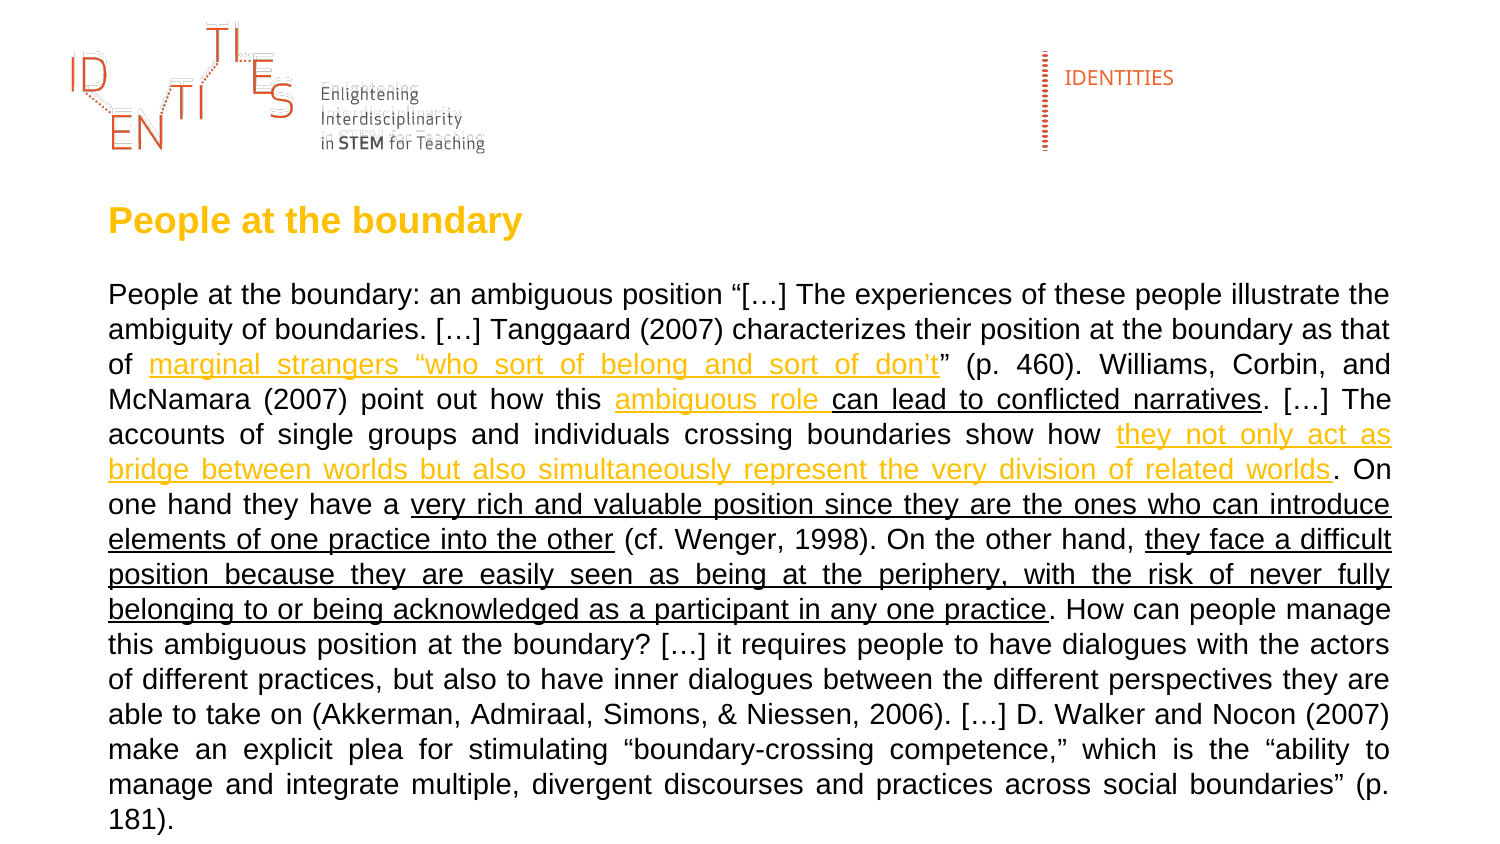

IDENTITIES
People at the boundary
People at the boundary: an ambiguous position “[…] The experiences of these people illustrate the ambiguity of boundaries. […] Tanggaard (2007) characterizes their position at the boundary as that of marginal strangers “who sort of belong and sort of don’t” (p. 460). Williams, Corbin, and McNamara (2007) point out how this ambiguous role can lead to conflicted narratives. […] The accounts of single groups and individuals crossing boundaries show how they not only act as bridge between worlds but also simultaneously represent the very division of related worlds. On one hand they have a very rich and valuable position since they are the ones who can introduce elements of one practice into the other (cf. Wenger, 1998). On the other hand, they face a difficult position because they are easily seen as being at the periphery, with the risk of never fully belonging to or being acknowledged as a participant in any one practice. How can people manage this ambiguous position at the boundary? […] it requires people to have dialogues with the actors of different practices, but also to have inner dialogues between the different perspectives they are able to take on (Akkerman, Admiraal, Simons, & Niessen, 2006). […] D. Walker and Nocon (2007) make an explicit plea for stimulating “boundary-crossing competence,” which is the “ability to manage and integrate multiple, divergent discourses and practices across social boundaries” (p. 181).